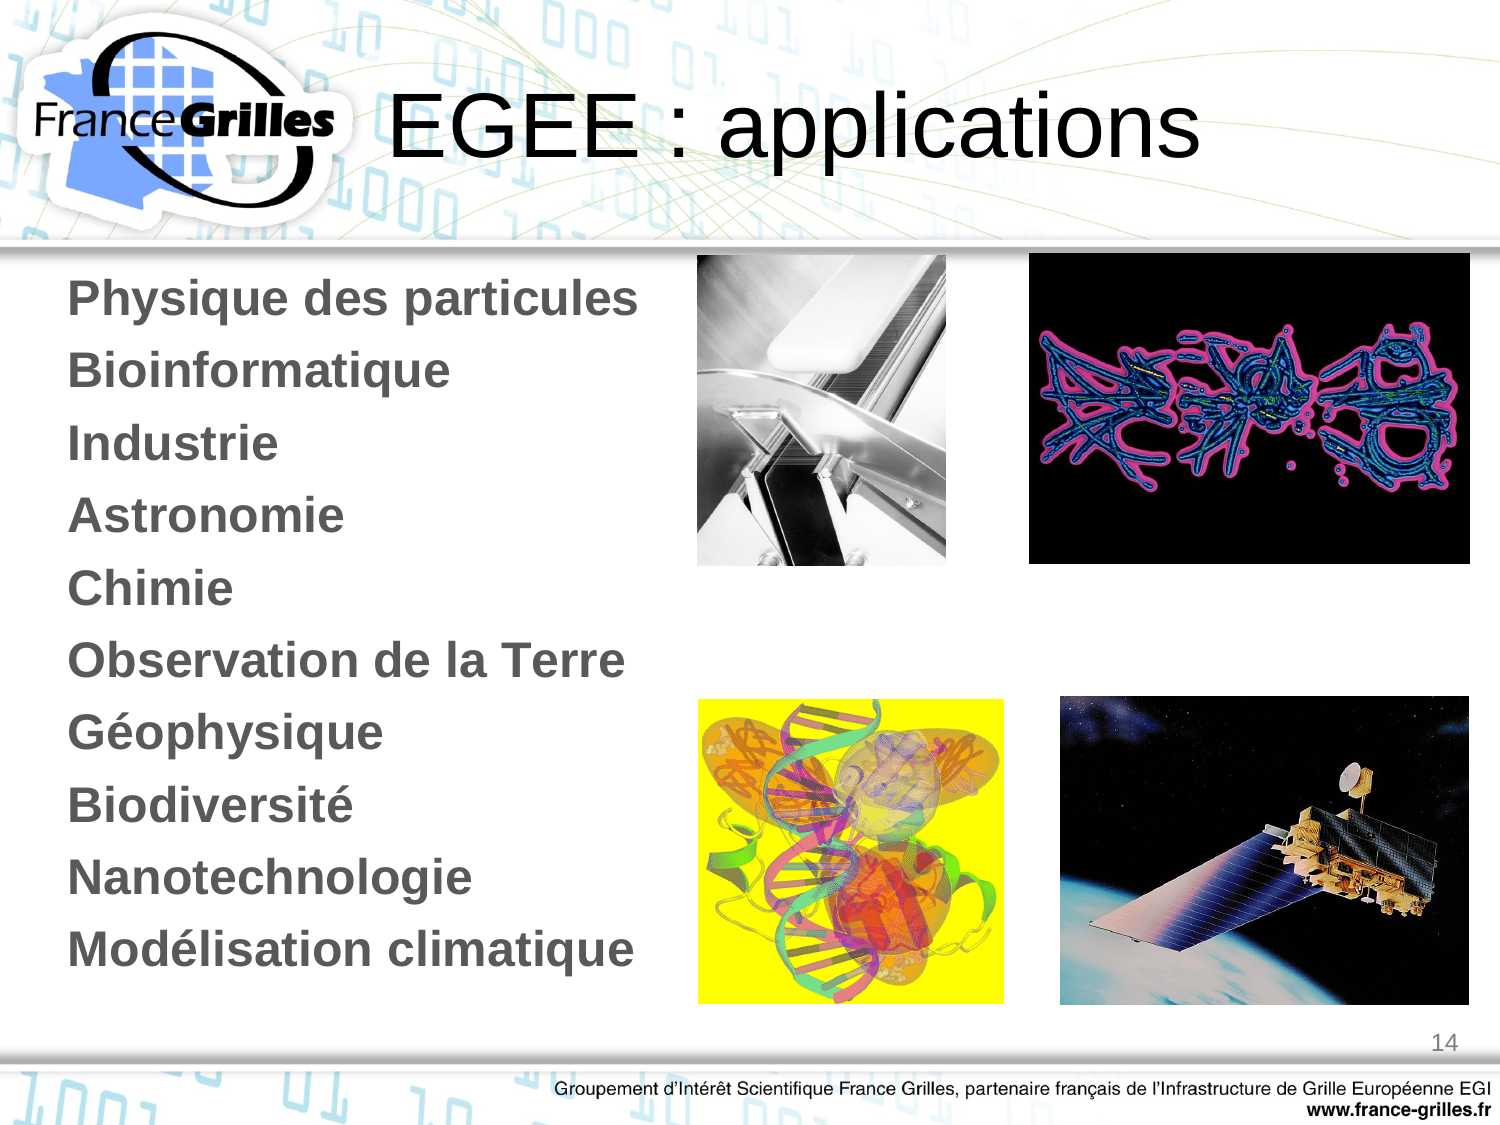

# EGEE : applications
Physique des particules
Bioinformatique
Industrie
Astronomie
Chimie
Observation de la Terre
Géophysique
Biodiversité
Nanotechnologie
Modélisation climatique
14
Introduction aux grilles